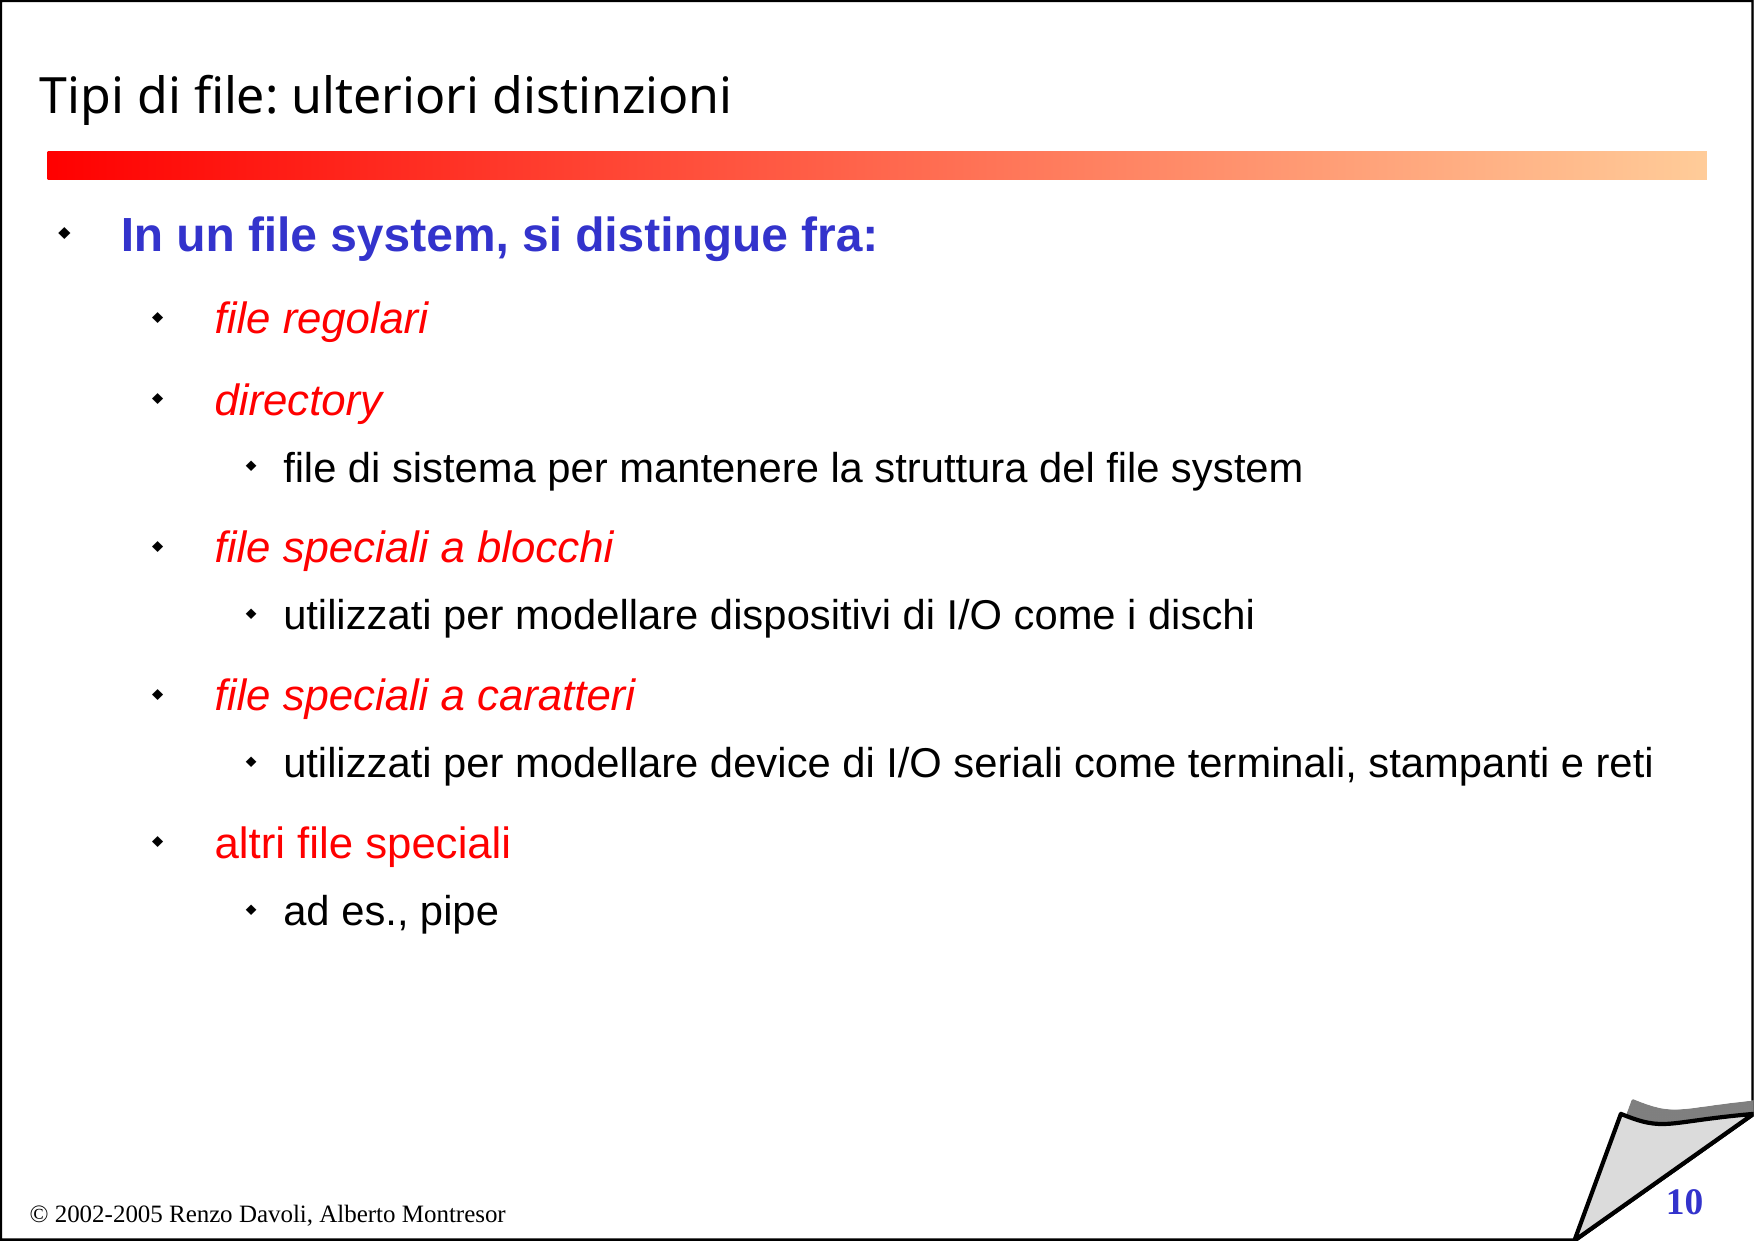

# Tipi di file: ulteriori distinzioni
In un file system, si distingue fra:
file regolari
directory
file di sistema per mantenere la struttura del file system
file speciali a blocchi
utilizzati per modellare dispositivi di I/O come i dischi
file speciali a caratteri
utilizzati per modellare device di I/O seriali come terminali, stampanti e reti
altri file speciali
ad es., pipe